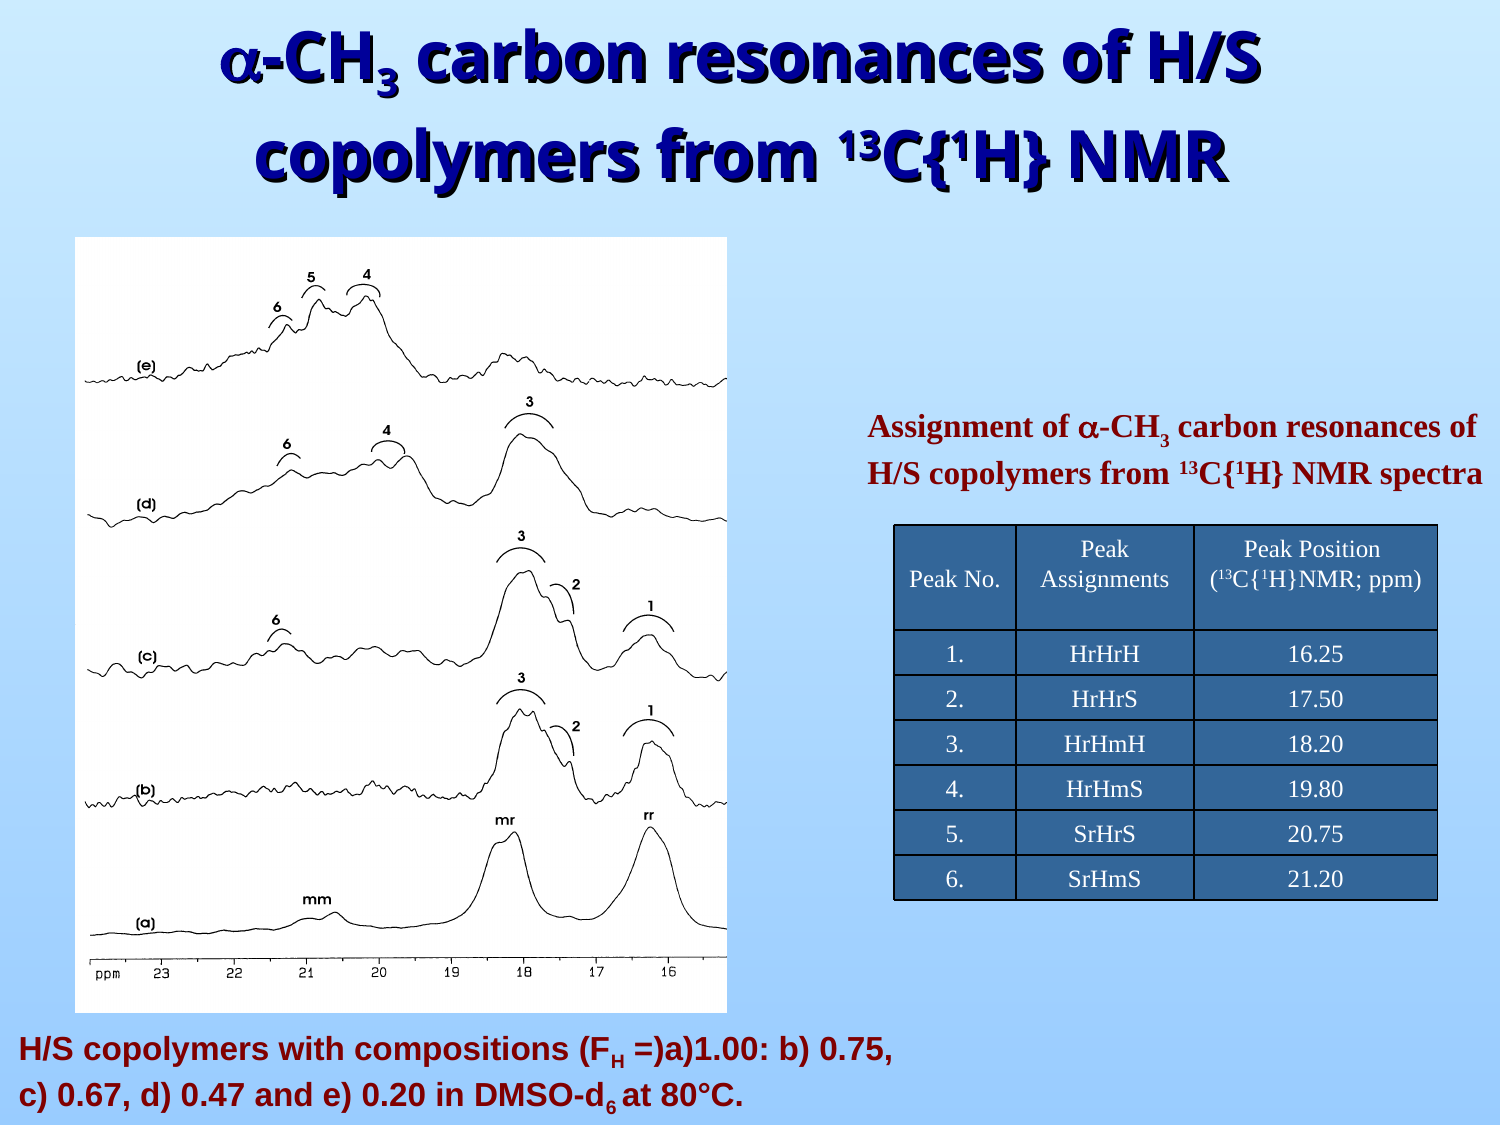

# -CH3 carbon resonances of H/S copolymers from 13C{1H} NMR
Assignment of -CH3 carbon resonances of
H/S copolymers from 13C{1H} NMR spectra
Peak No.
Peak Assignments
Peak Position
(13C{1H}NMR; ppm)
1.
HrHrH
16.25
2.
HrHrS
17.50
3.
HrHmH
18.20
4.
HrHmS
19.80
5.
SrHrS
20.75
6.
SrHmS
21.20
H/S copolymers with compositions (FH =)a)1.00: b) 0.75,
c) 0.67, d) 0.47 and e) 0.20 in DMSO-d6 at 80°C.